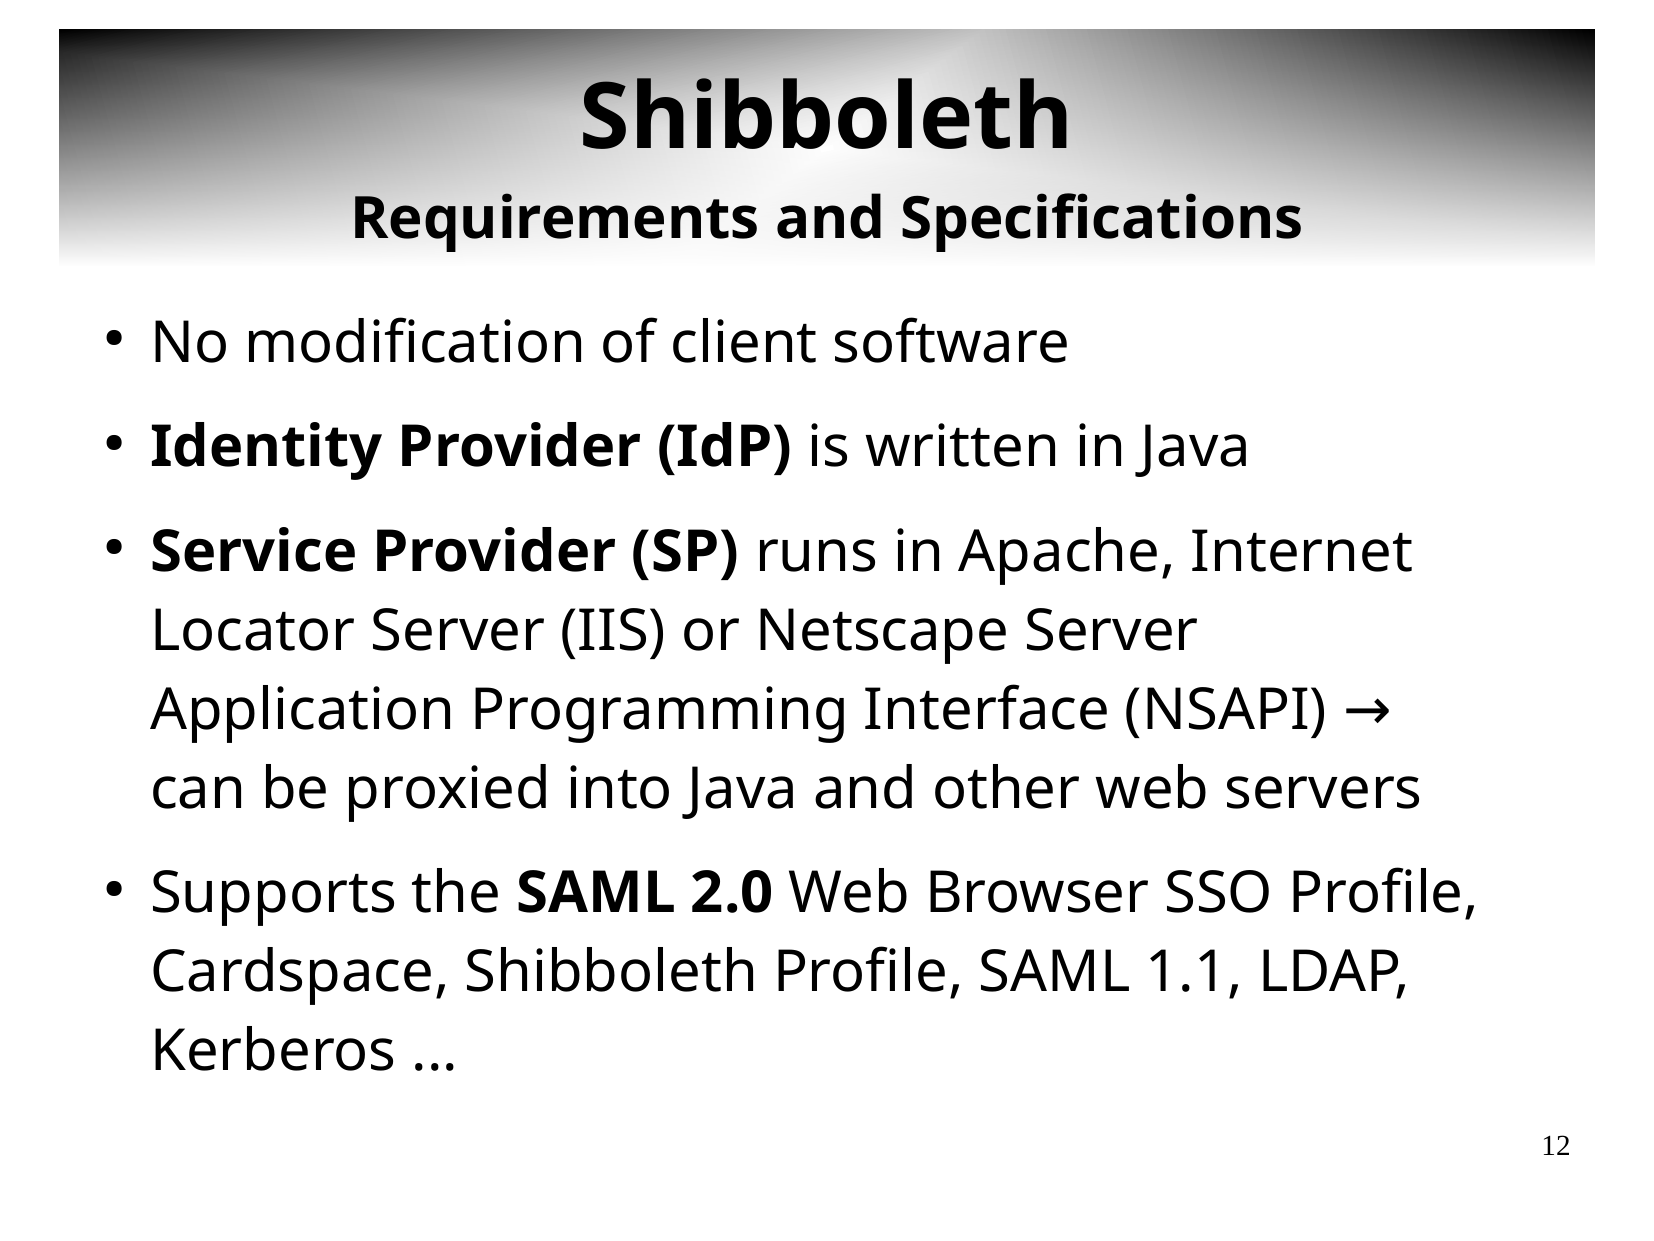

# Shibboleth Requirements and Specifications
No modification of client software
Identity Provider (IdP) is written in Java
Service Provider (SP) runs in Apache, Internet Locator Server (IIS) or Netscape Server Application Programming Interface (NSAPI) → can be proxied into Java and other web servers
Supports the SAML 2.0 Web Browser SSO Profile, Cardspace, Shibboleth Profile, SAML 1.1, LDAP, Kerberos ...
12